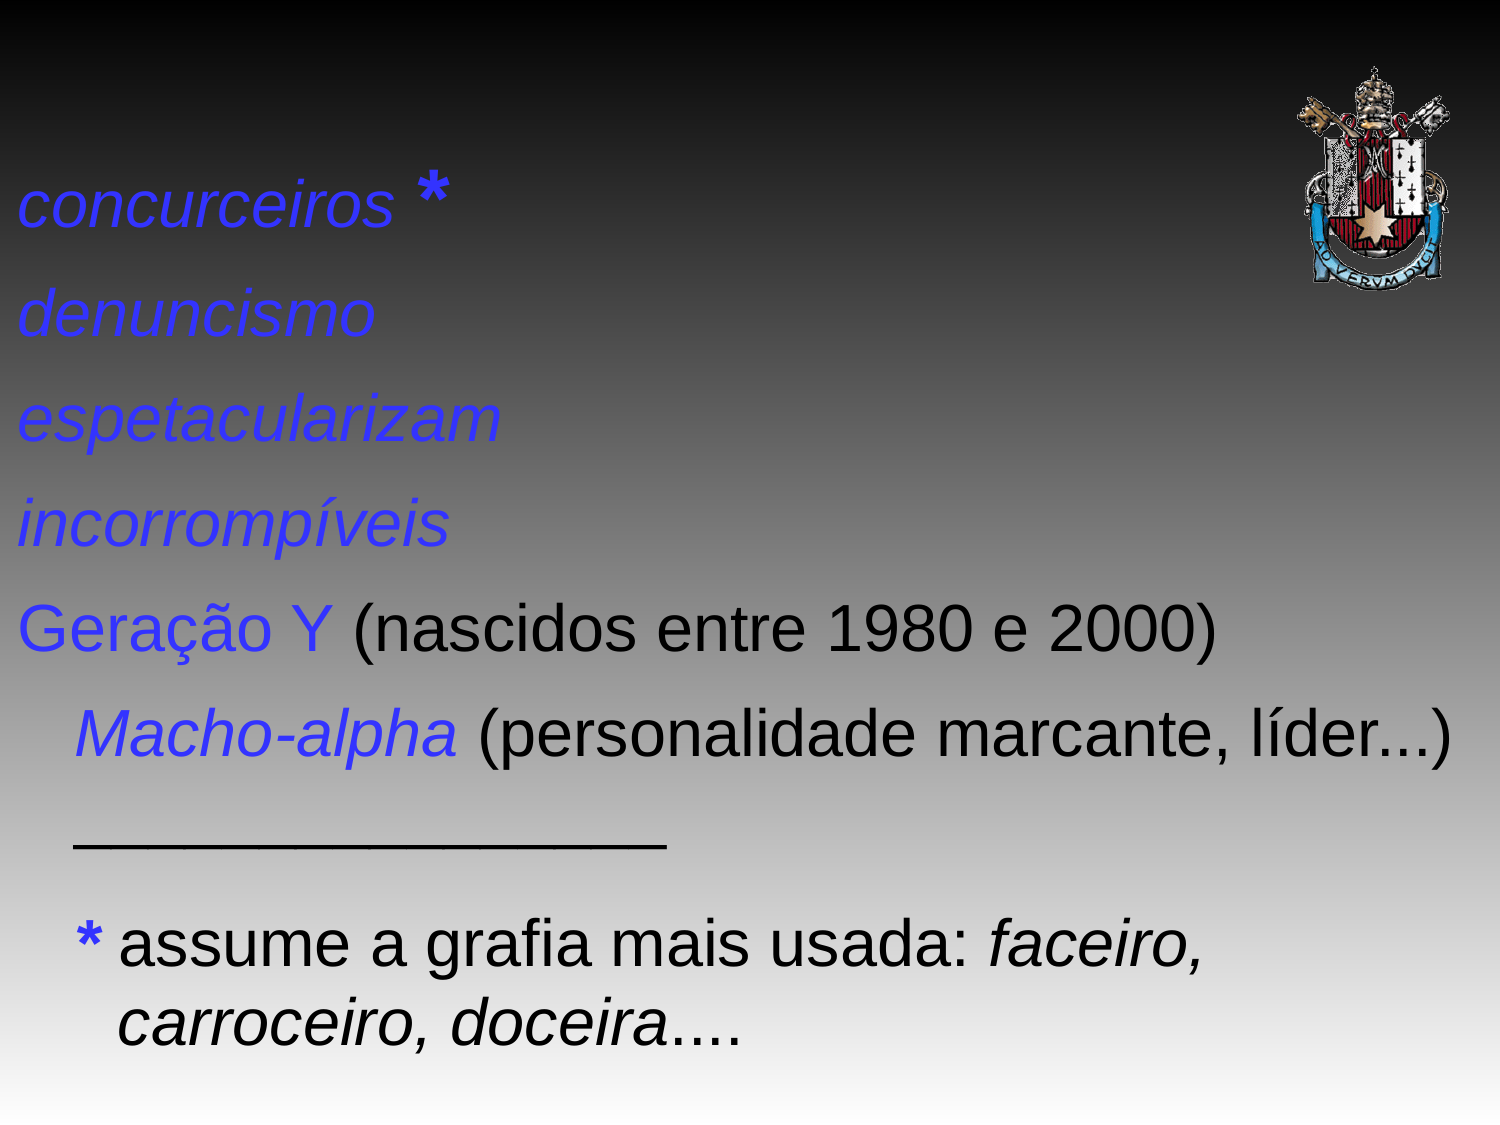

# concurceiros *
denuncismo
espetacularizam
incorrompíveis
Geração Y (nascidos entre 1980 e 2000)
Macho-alpha (personalidade marcante, líder...)
________________
* assume a grafia mais usada: faceiro, carroceiro, doceira....